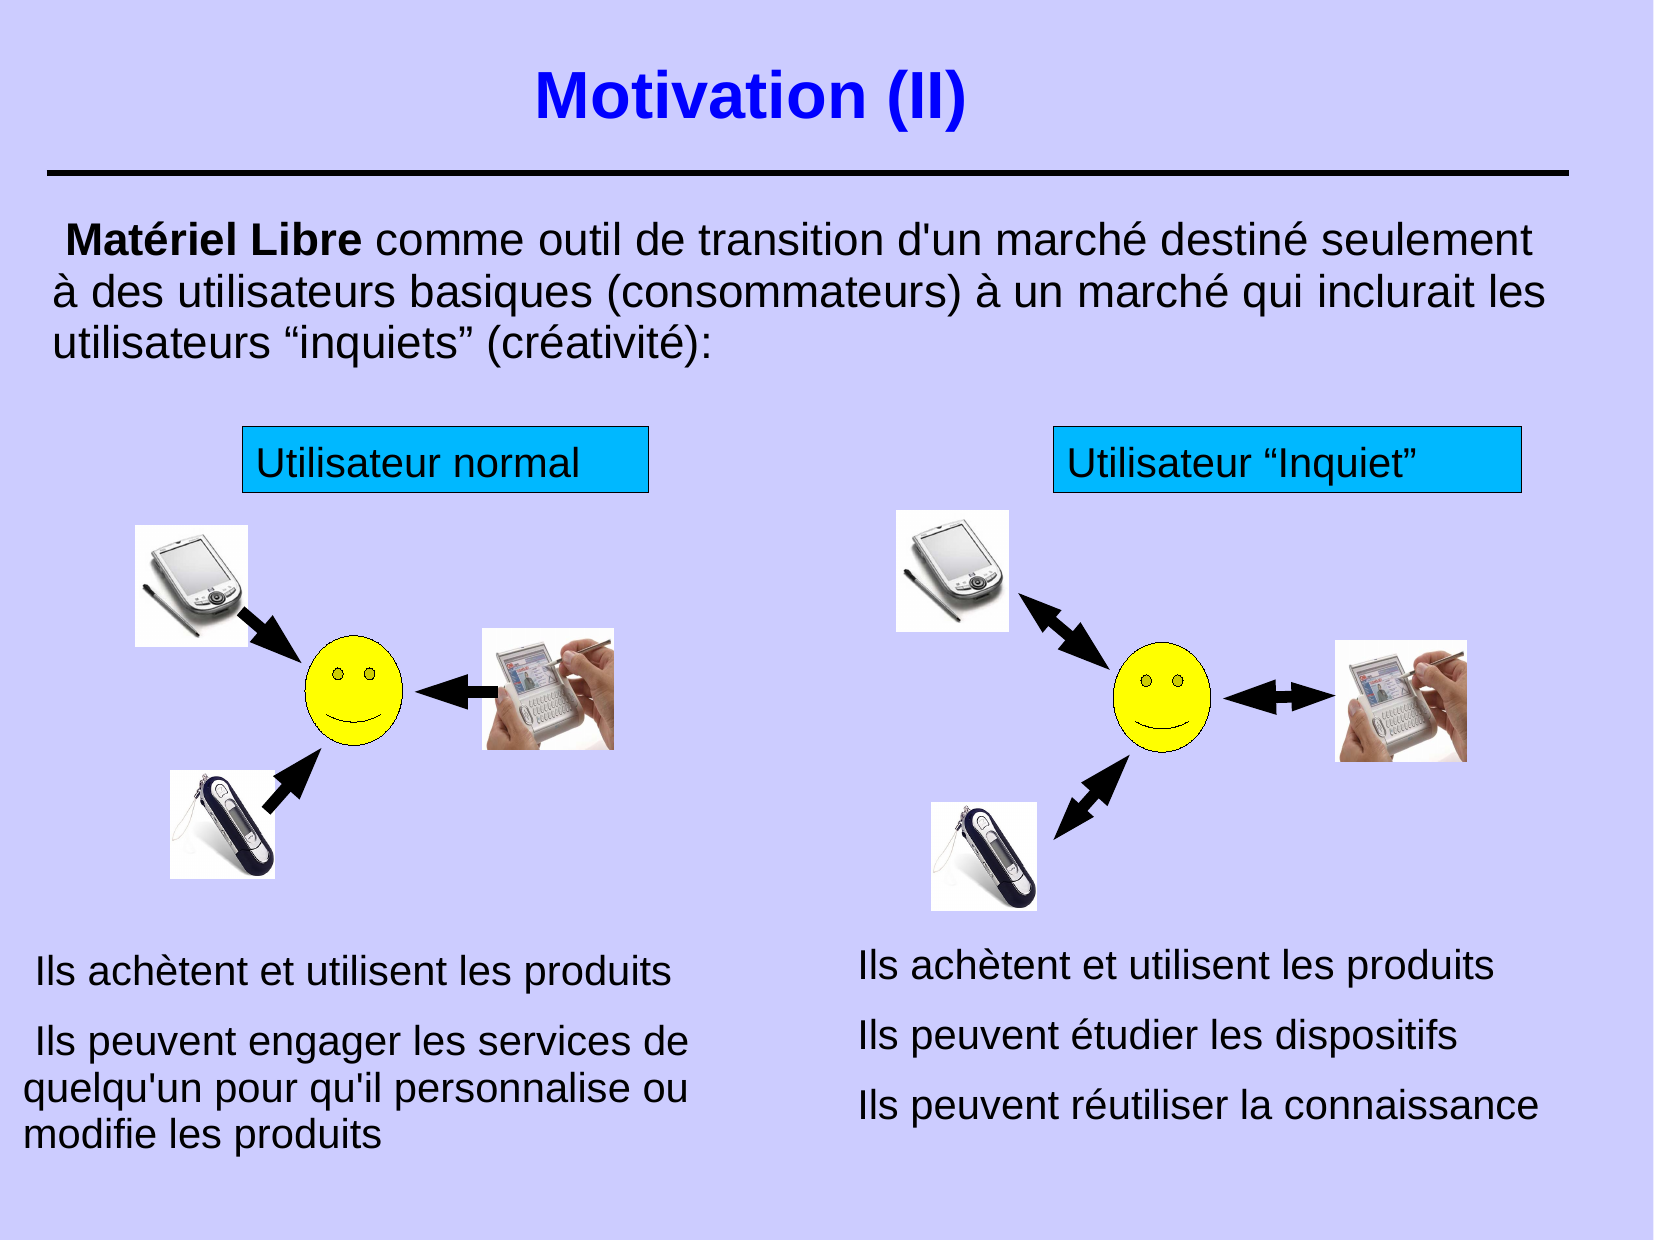

# Motivation (II)
 Matériel Libre comme outil de transition d'un marché destiné seulement à des utilisateurs basiques (consommateurs) à un marché qui inclurait les utilisateurs “inquiets” (créativité):
 Utilisateur normal
 Utilisateur “Inquiet”
 Ils achètent et utilisent les produits
 Ils peuvent étudier les dispositifs
 Ils peuvent réutiliser la connaissance
 Ils achètent et utilisent les produits
 Ils peuvent engager les services de quelqu'un pour qu'il personnalise ou modifie les produits